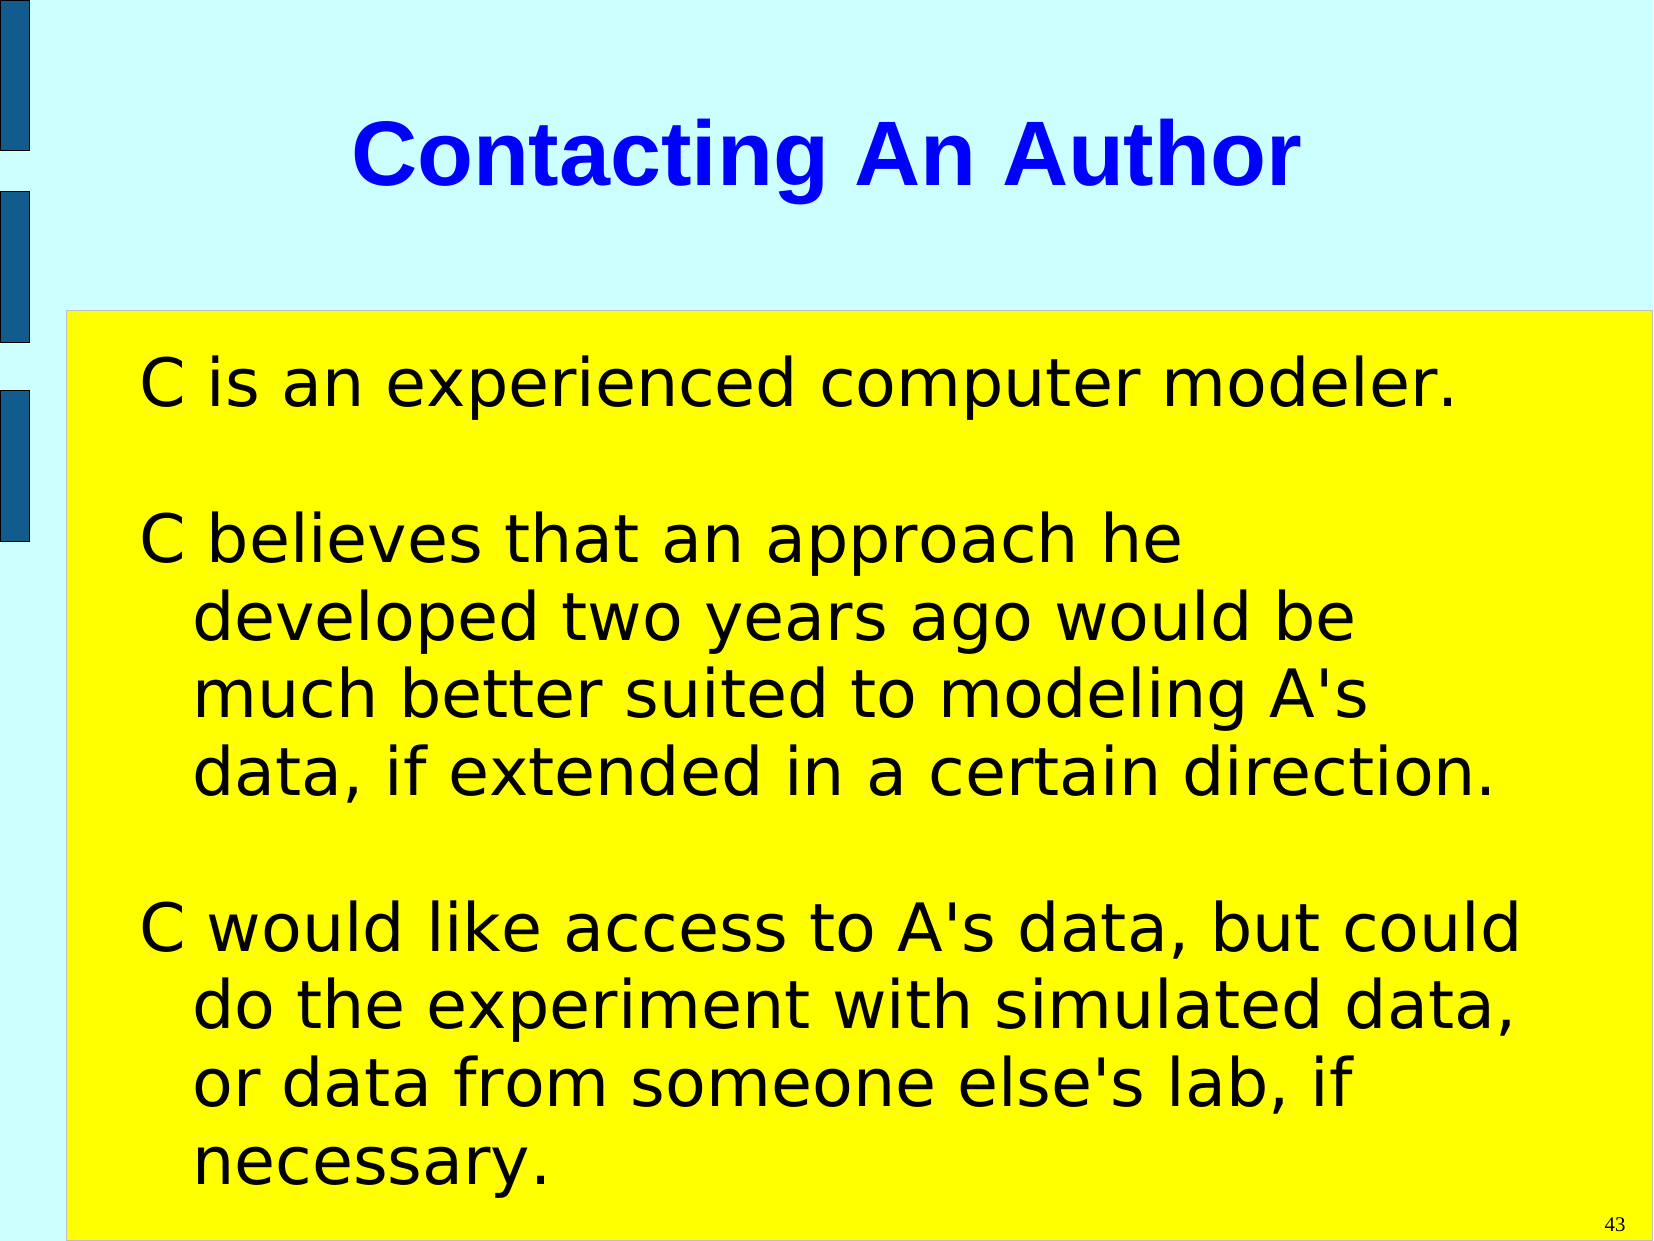

# Contacting An Author
C is an experienced computer modeler.
C believes that an approach he developed two years ago would be much better suited to modeling A's data, if extended in a certain direction.
C would like access to A's data, but could do the experiment with simulated data, or data from someone else's lab, if necessary.